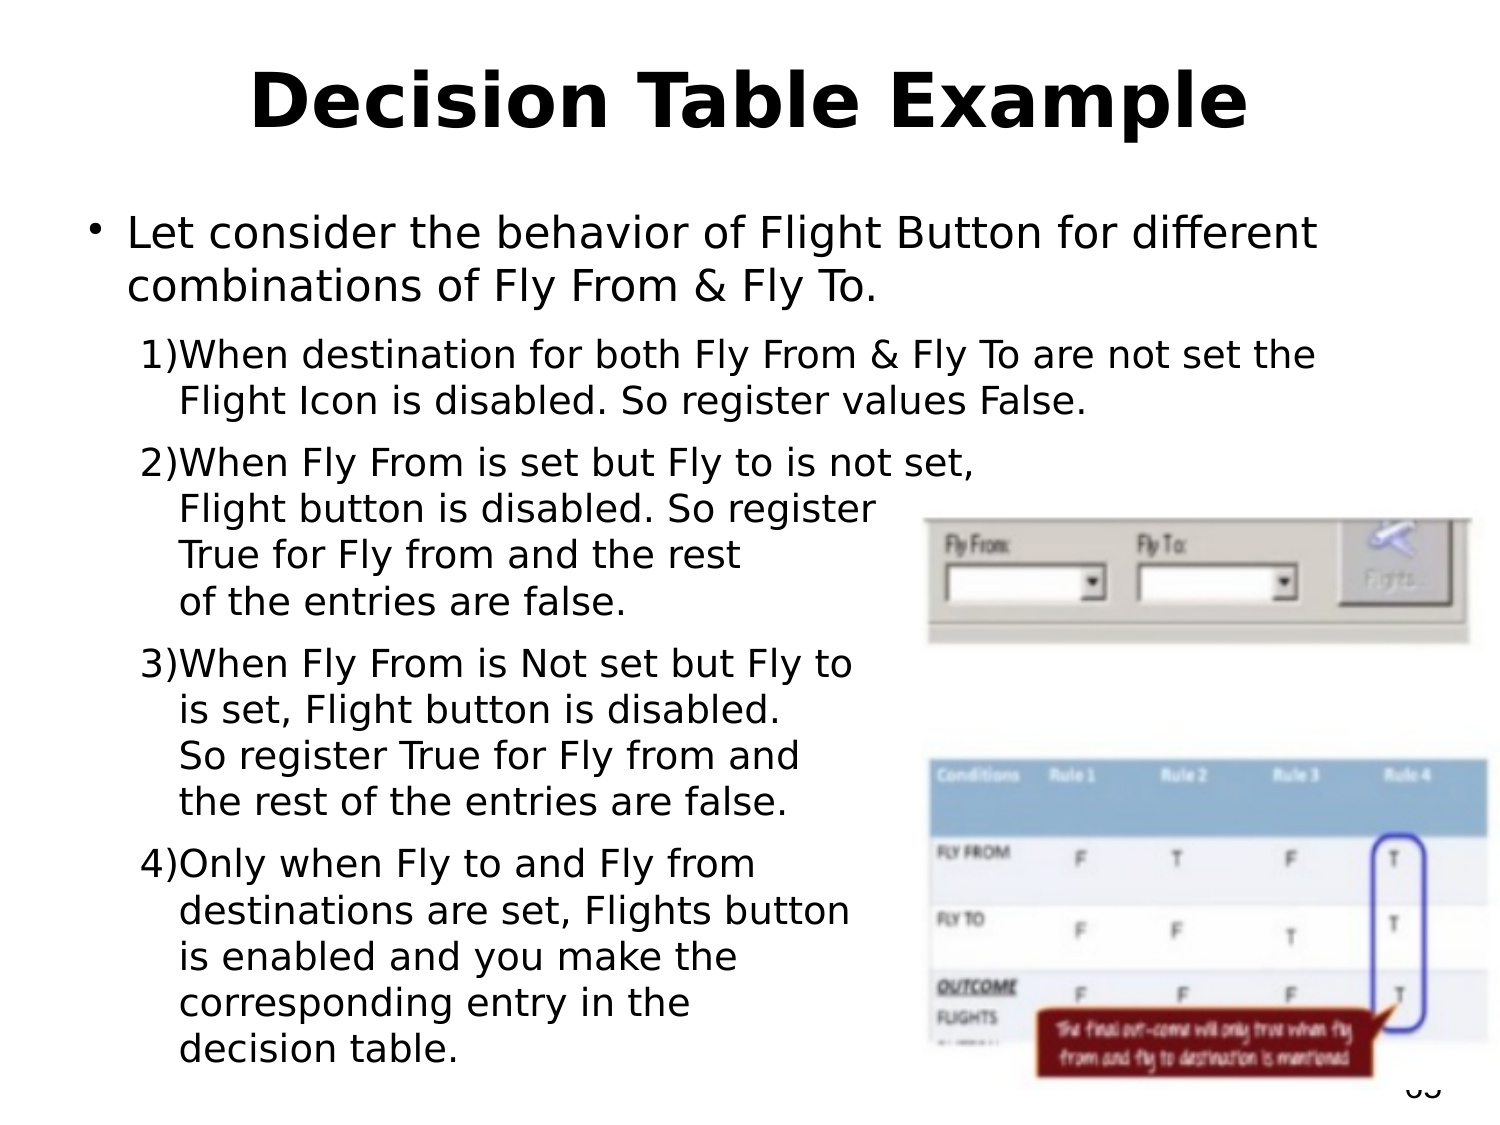

# Decision Table Example
Let consider the behavior of Flight Button for different combinations of Fly From & Fly To.
When destination for both Fly From & Fly To are not set the Flight Icon is disabled. So register values False.
When Fly From is set but Fly to is not set,
Flight button is disabled. So register
True for Fly from and the rest
of the entries are false.
When Fly From is Not set but Fly to
is set, Flight button is disabled.
So register True for Fly from and
the rest of the entries are false.
Only when Fly to and Fly from
destinations are set, Flights button
is enabled and you make the
corresponding entry in the
decision table.